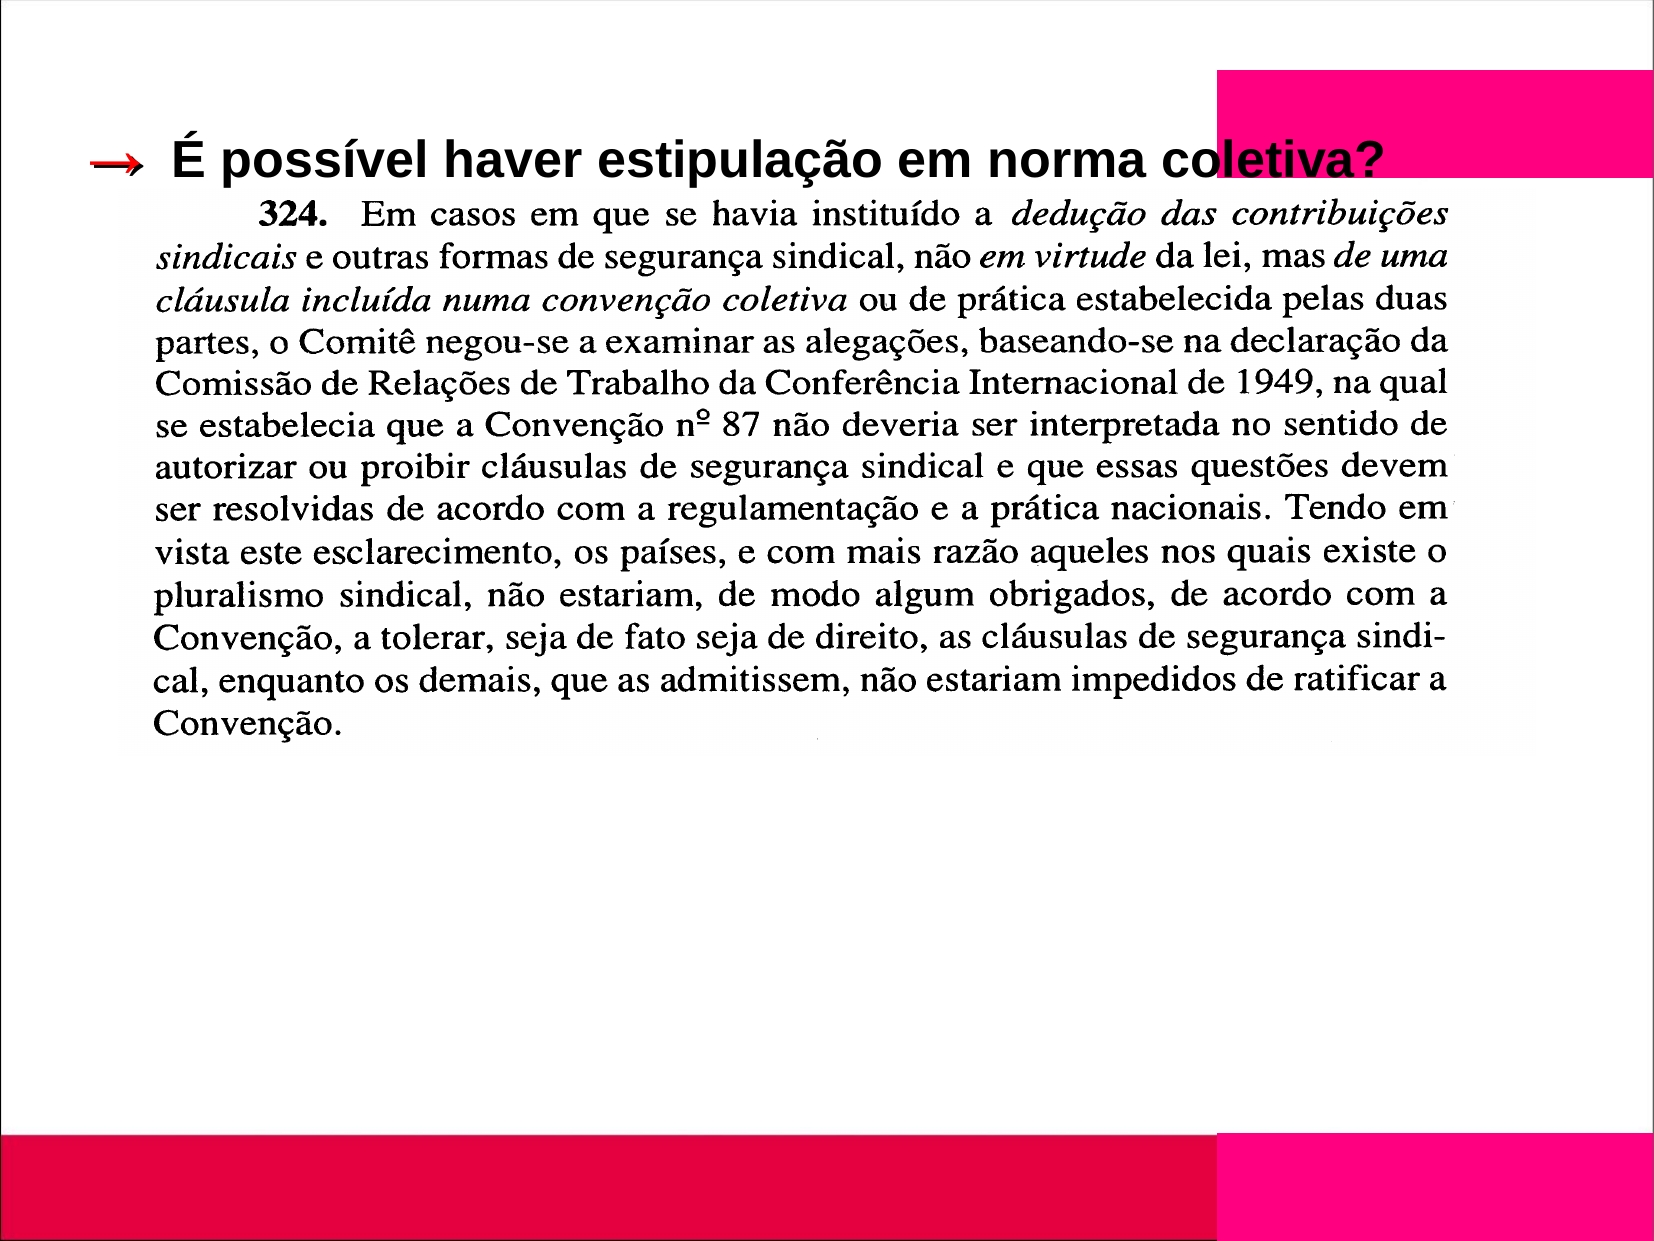

→ É possível haver estipulação em norma coletiva?